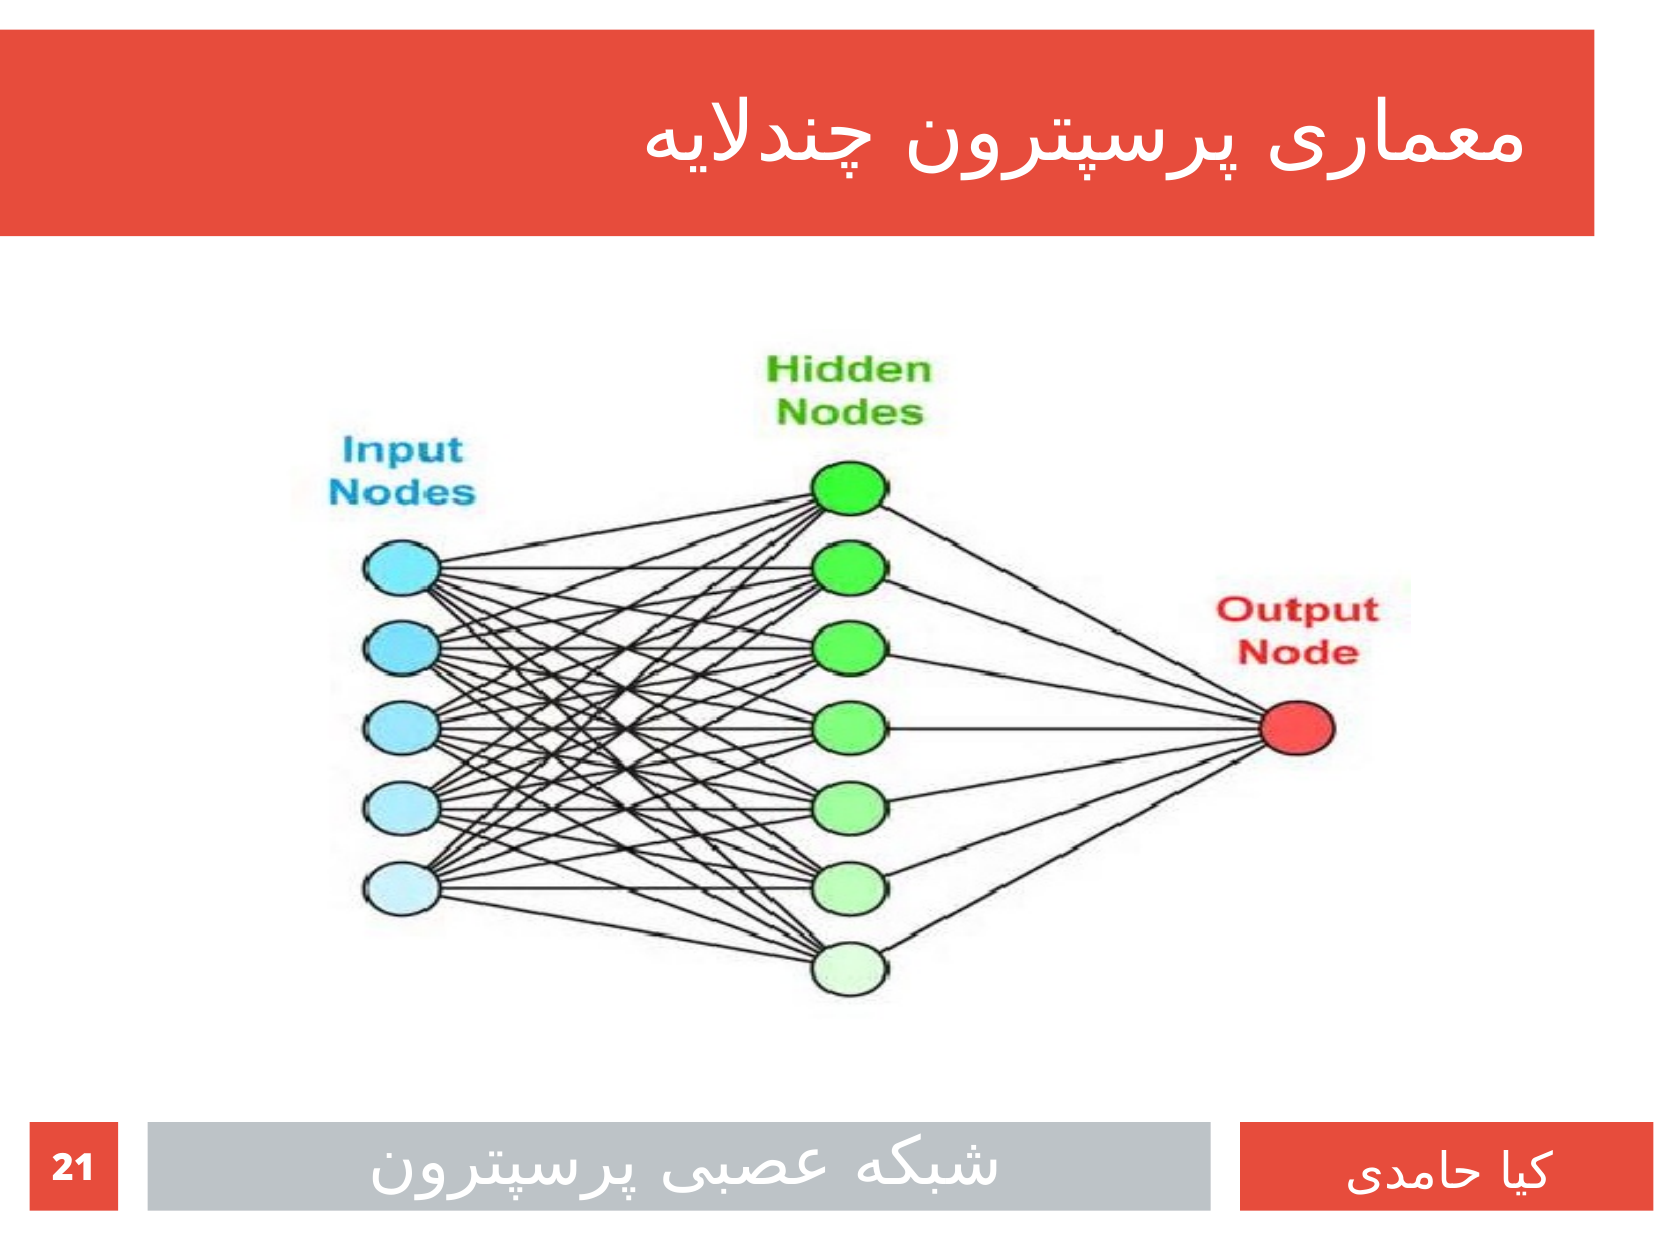

# معماری پرسپترون چندلایه
21
 شبکه عصبی پرسپترون
کیا حامدی